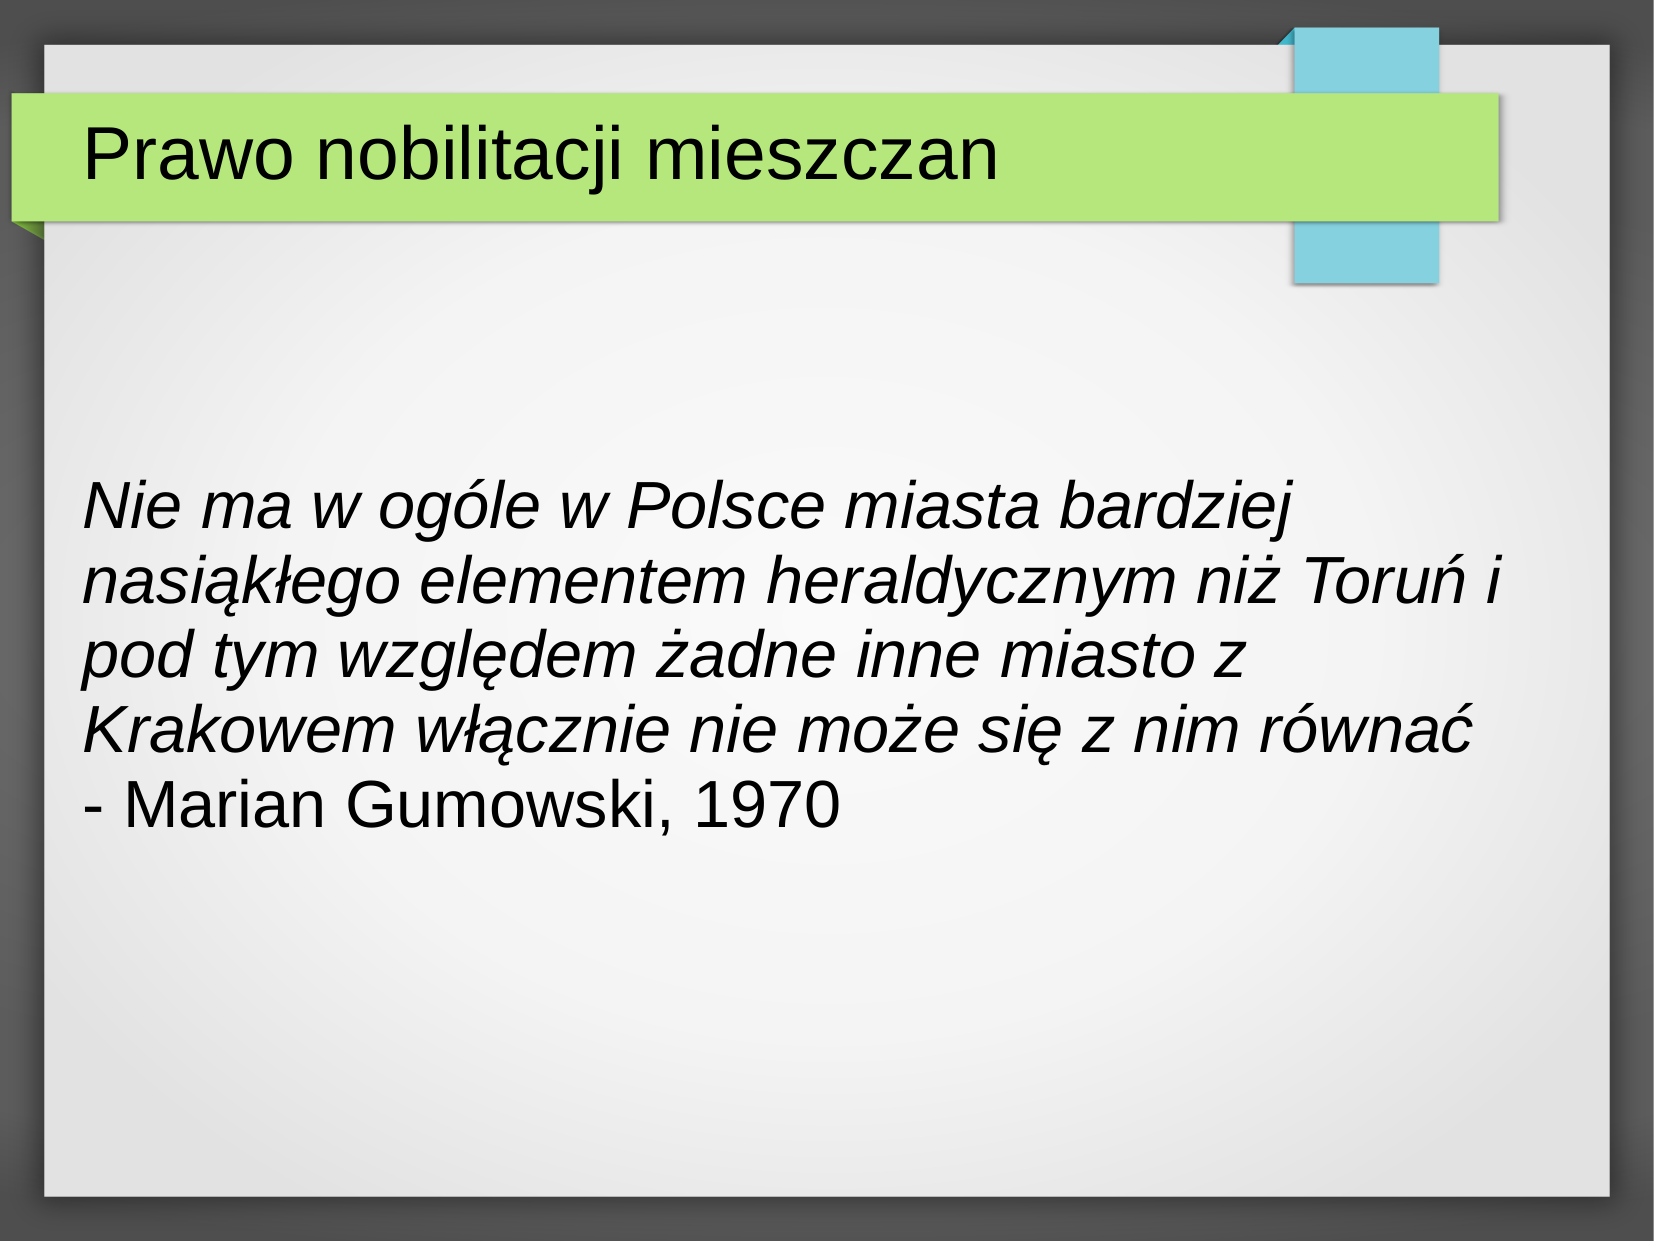

# Prawo nobilitacji mieszczan
Nie ma w ogóle w Polsce miasta bardziej nasiąkłego elementem heraldycznym niż Toruń i pod tym względem żadne inne miasto z Krakowem włącznie nie może się z nim równać
- Marian Gumowski, 1970